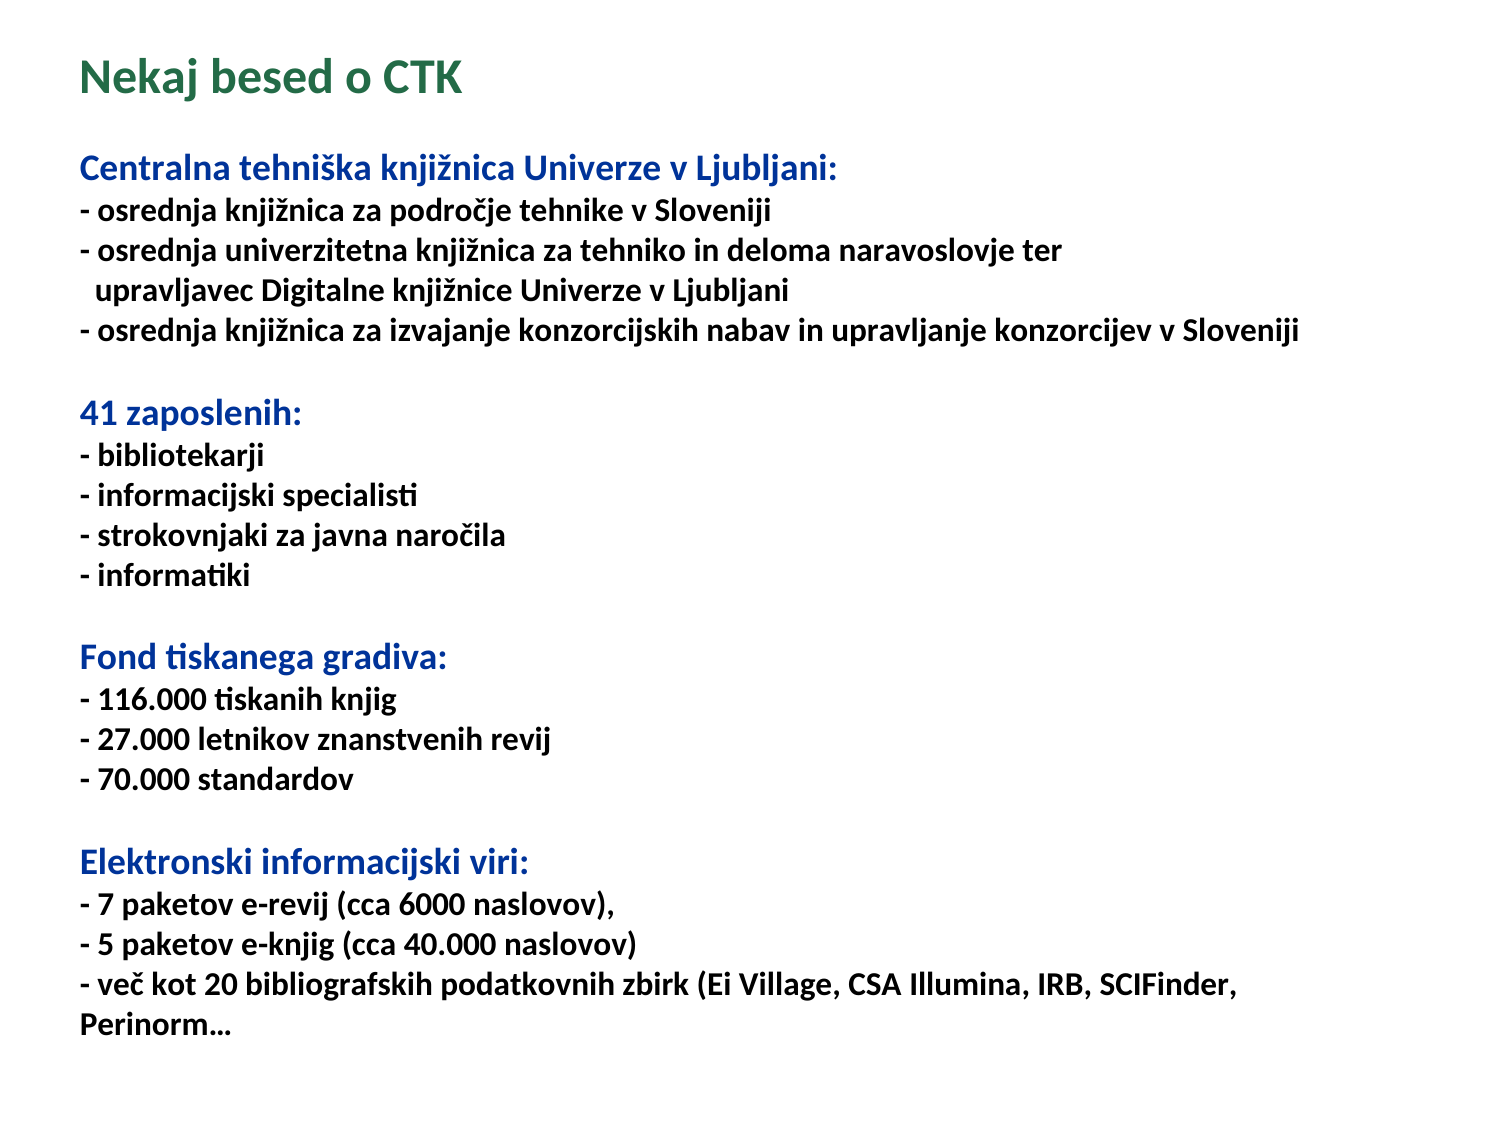

# Nekaj besed o CTK Centralna tehniška knjižnica Univerze v Ljubljani: - osrednja knjižnica za področje tehnike v Sloveniji - osrednja univerzitetna knjižnica za tehniko in deloma naravoslovje ter upravljavec Digitalne knjižnice Univerze v Ljubljani - osrednja knjižnica za izvajanje konzorcijskih nabav in upravljanje konzorcijev v Sloveniji 41 zaposlenih: - bibliotekarji - informacijski specialisti - strokovnjaki za javna naročila - informatiki Fond tiskanega gradiva: - 116.000 tiskanih knjig - 27.000 letnikov znanstvenih revij - 70.000 standardov Elektronski informacijski viri: - 7 paketov e-revij (cca 6000 naslovov), - 5 paketov e-knjig (cca 40.000 naslovov) - več kot 20 bibliografskih podatkovnih zbirk (Ei Village, CSA Illumina, IRB, SCIFinder, Perinorm…